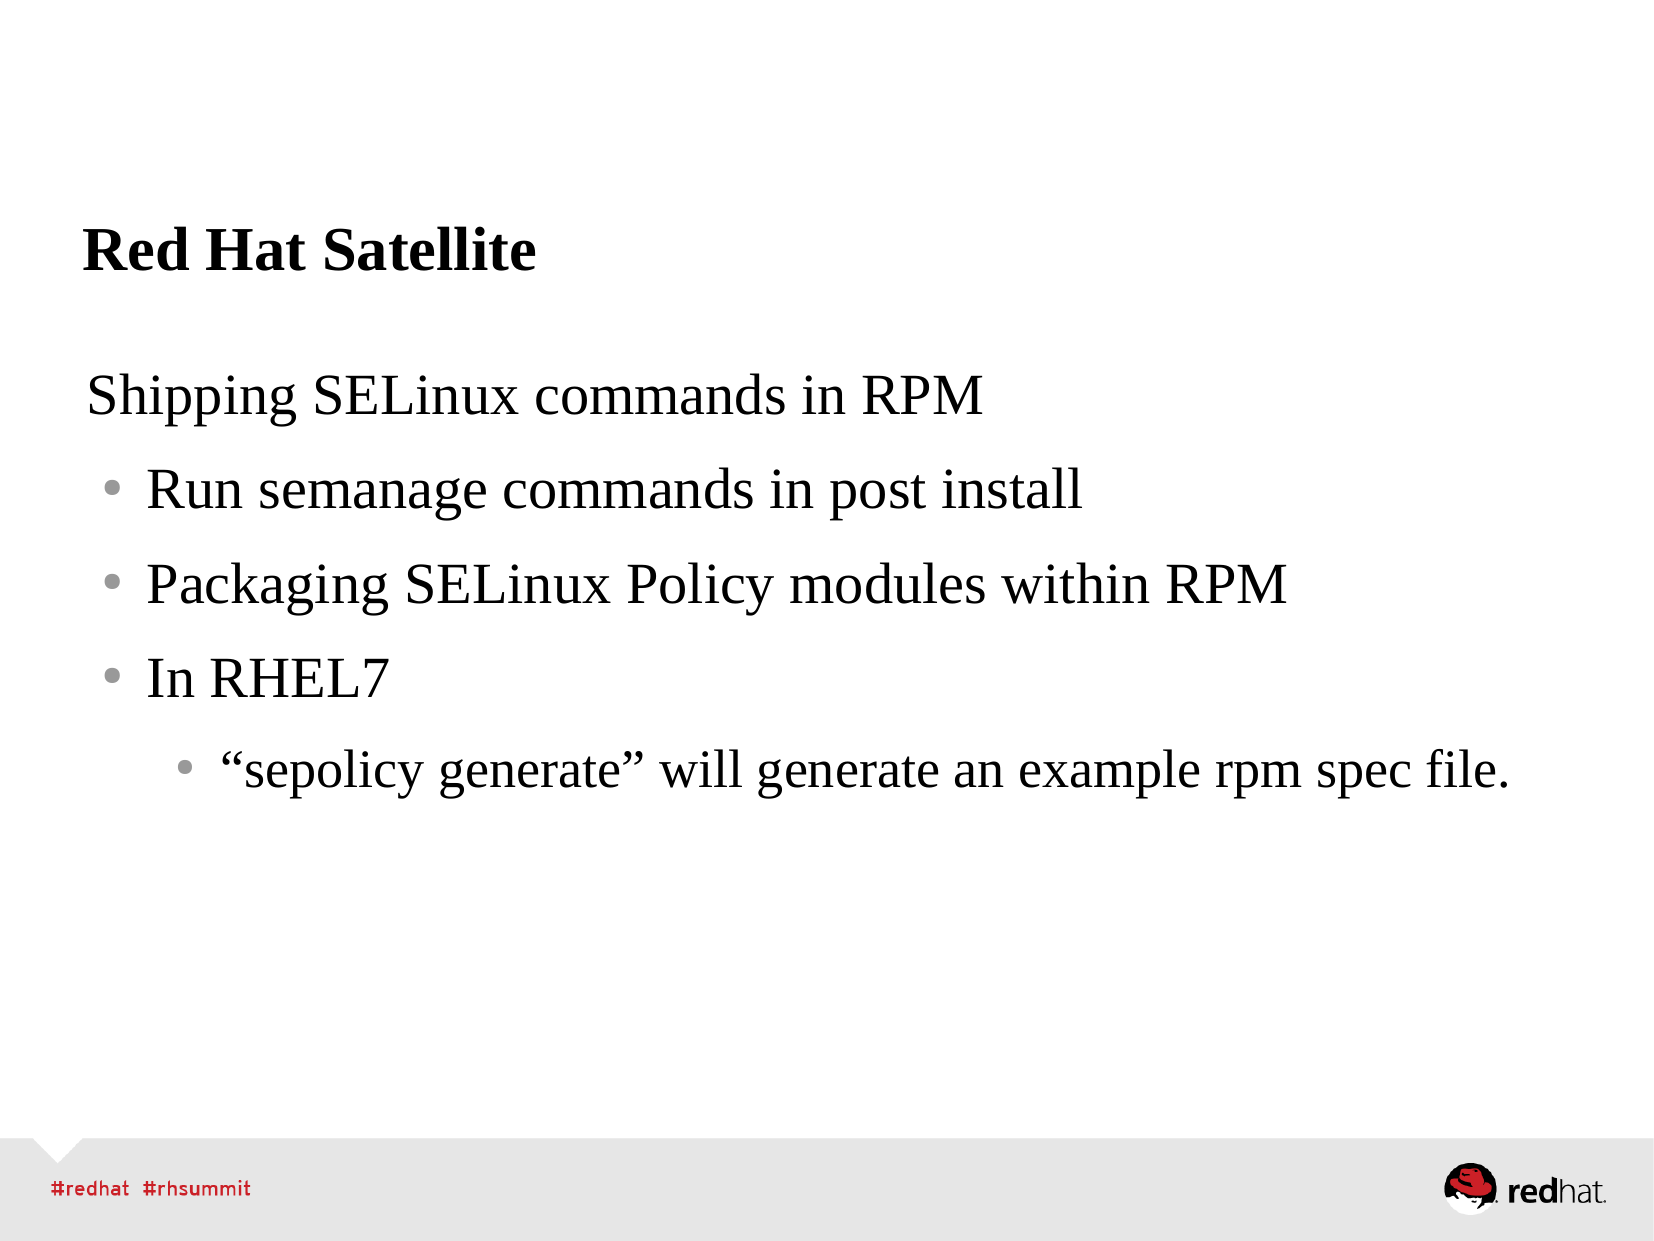

# Red Hat Satellite
Shipping SELinux commands in RPM
Run semanage commands in post install
Packaging SELinux Policy modules within RPM
In RHEL7
“sepolicy generate” will generate an example rpm spec file.